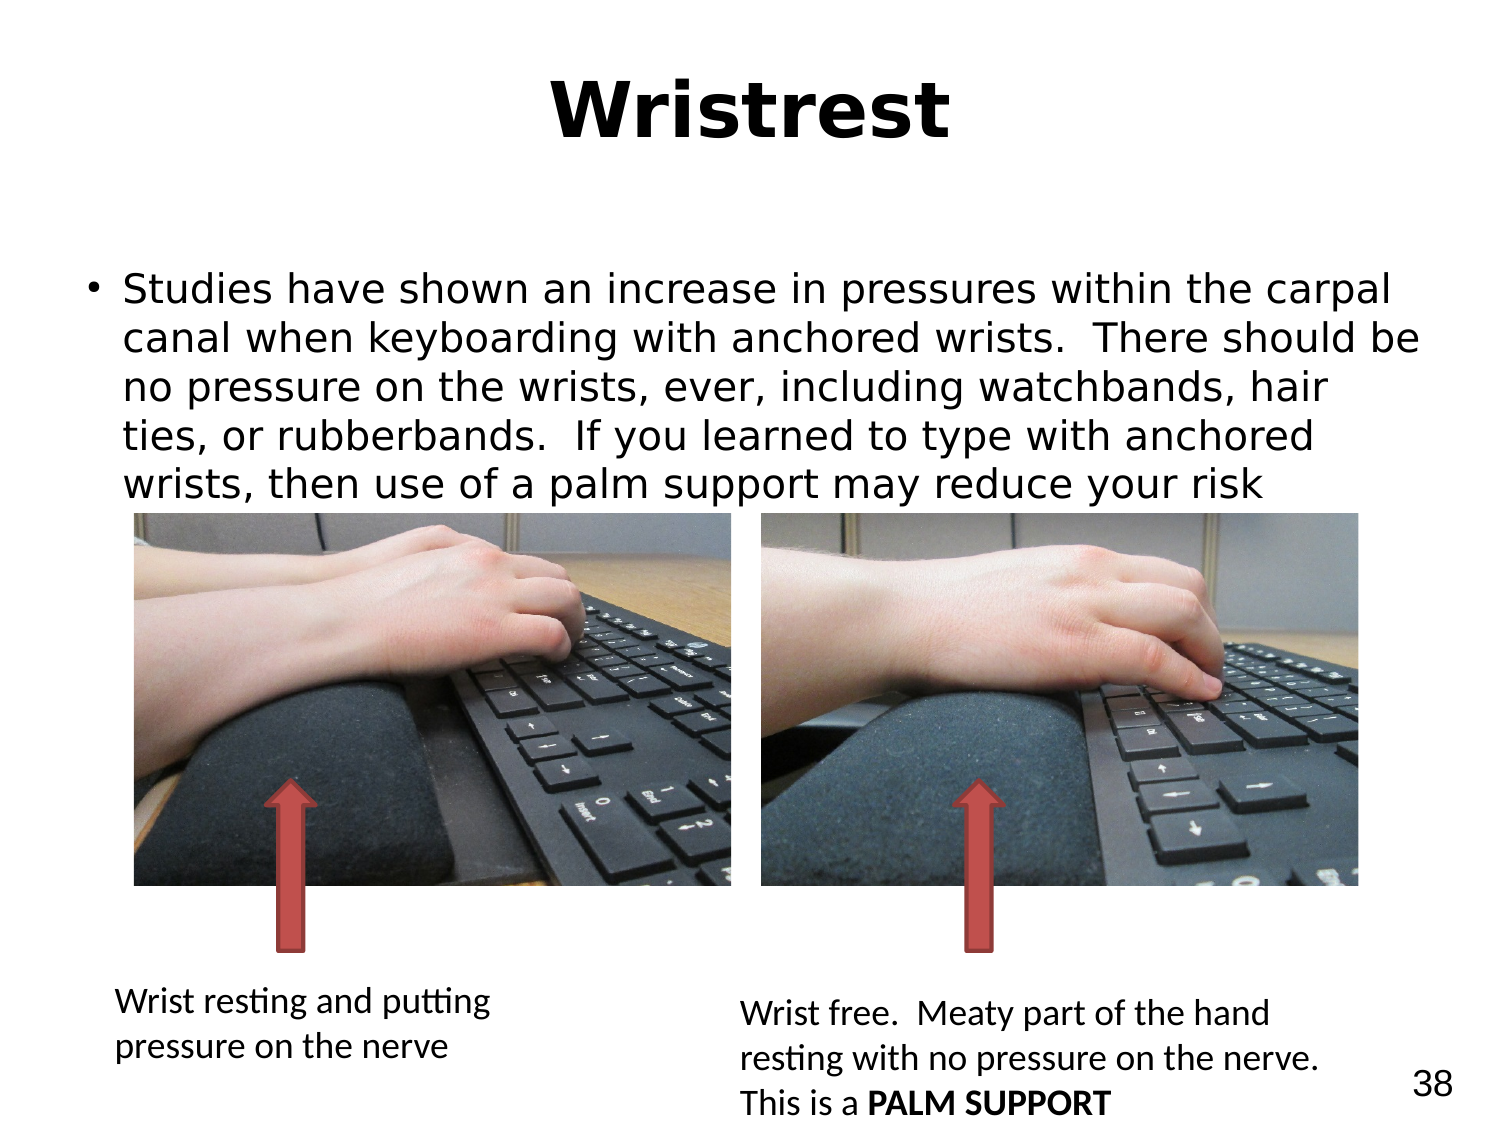

# Wristrest
Studies have shown an increase in pressures within the carpal canal when keyboarding with anchored wrists. There should be no pressure on the wrists, ever, including watchbands, hair ties, or rubberbands. If you learned to type with anchored wrists, then use of a palm support may reduce your risk
Wrist resting and putting pressure on the nerve
Wrist free. Meaty part of the hand resting with no pressure on the nerve.
This is a PALM SUPPORT